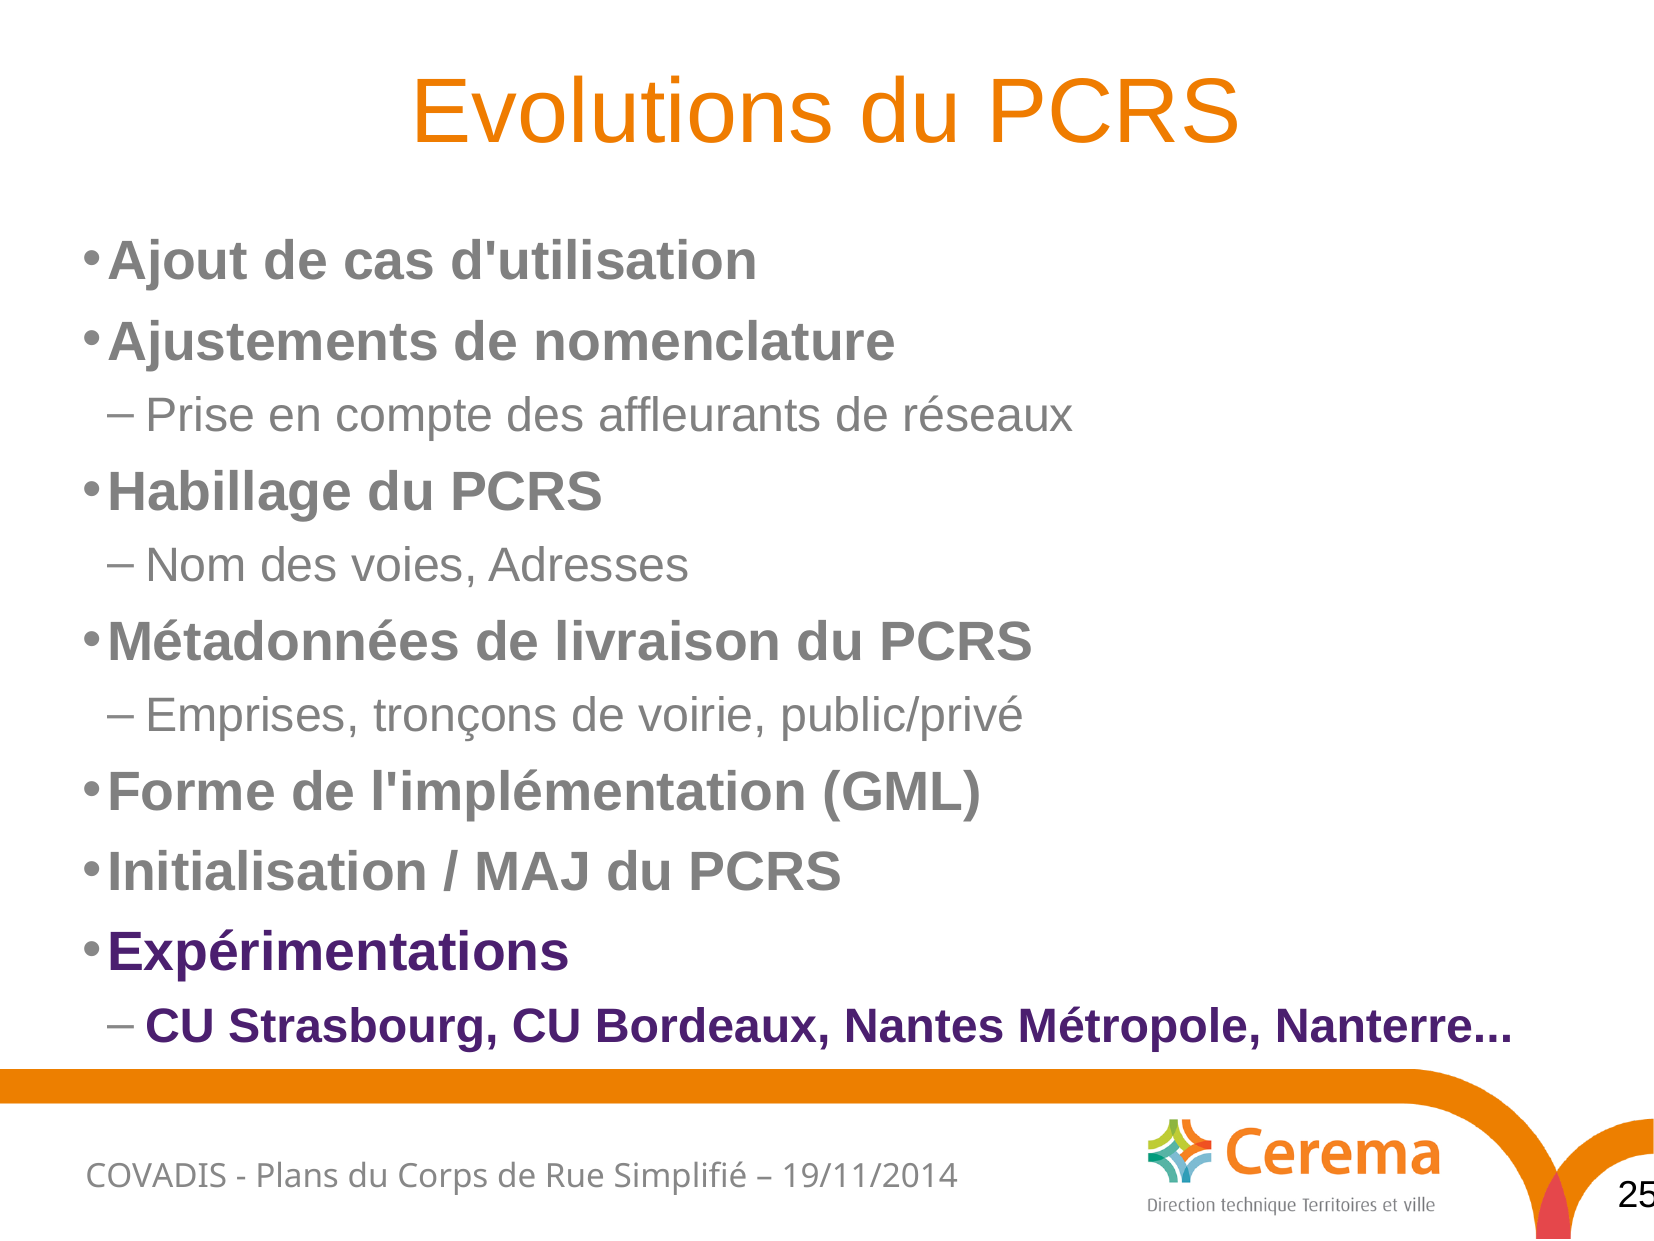

# Evolutions du PCRS
Ajout de cas d'utilisation
Ajustements de nomenclature
 Prise en compte des affleurants de réseaux
Habillage du PCRS
 Nom des voies, Adresses
Métadonnées de livraison du PCRS
 Emprises, tronçons de voirie, public/privé
Forme de l'implémentation (GML)
Initialisation / MAJ du PCRS
Expérimentations
 CU Strasbourg, CU Bordeaux, Nantes Métropole, Nanterre...